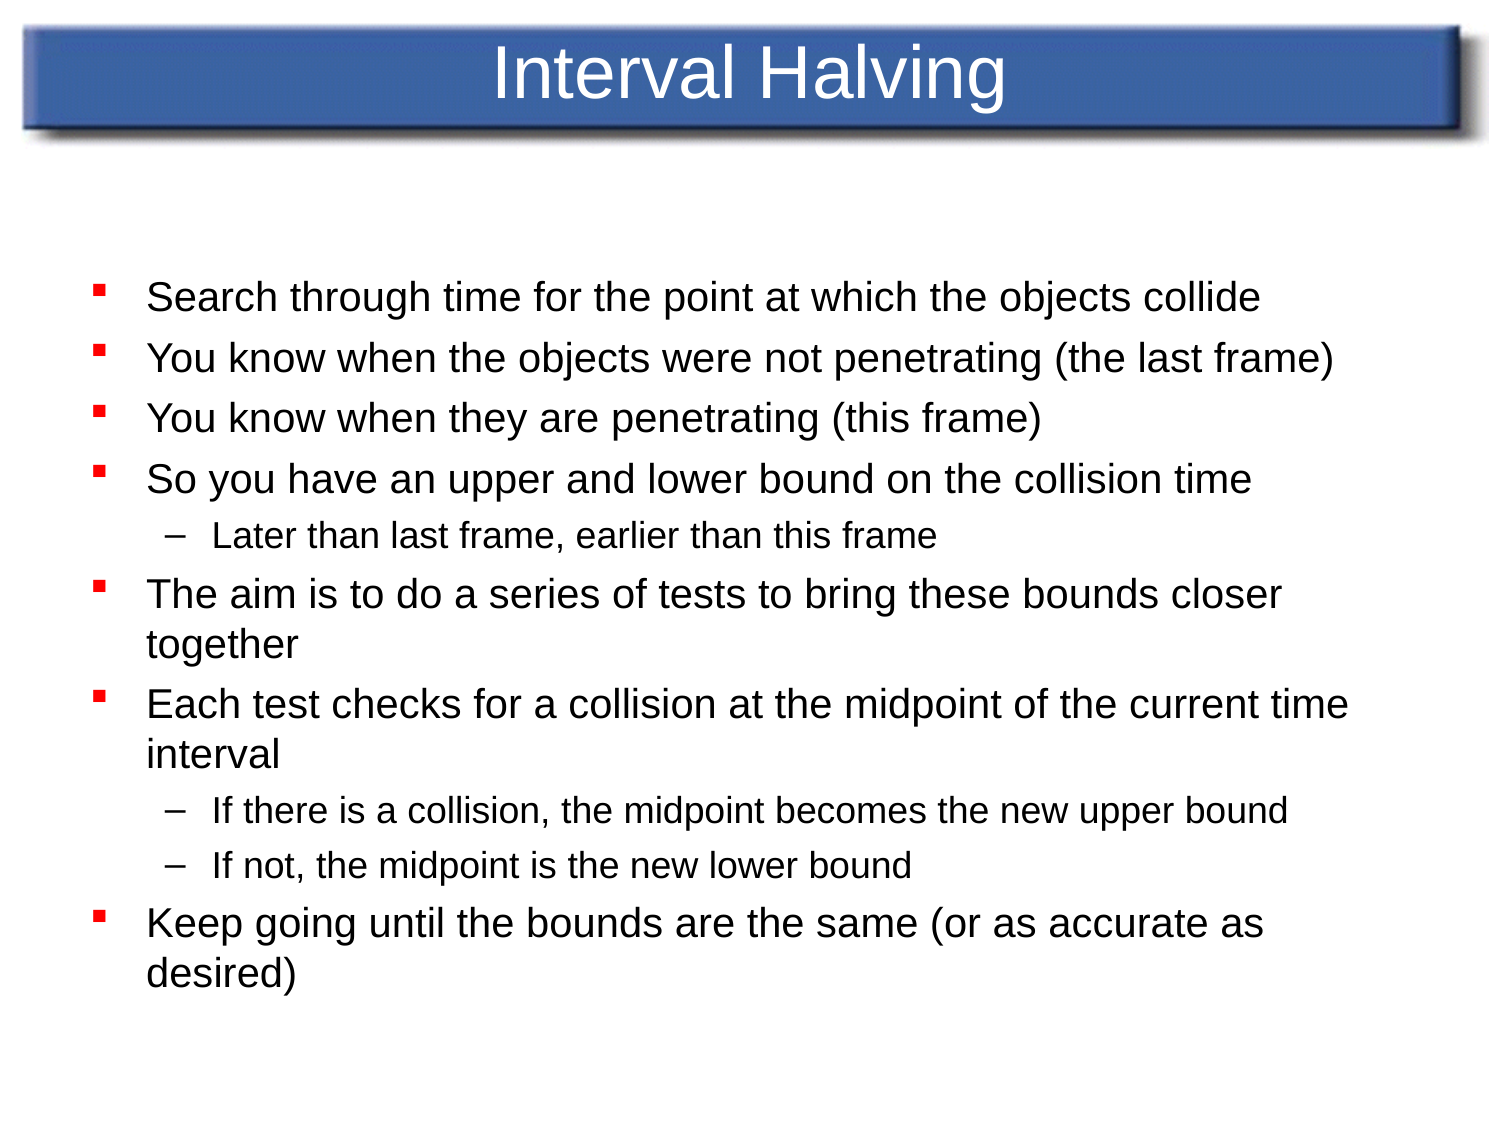

# Interval Halving
Search through time for the point at which the objects collide
You know when the objects were not penetrating (the last frame)
You know when they are penetrating (this frame)
So you have an upper and lower bound on the collision time
Later than last frame, earlier than this frame
The aim is to do a series of tests to bring these bounds closer together
Each test checks for a collision at the midpoint of the current time interval
If there is a collision, the midpoint becomes the new upper bound
If not, the midpoint is the new lower bound
Keep going until the bounds are the same (or as accurate as desired)